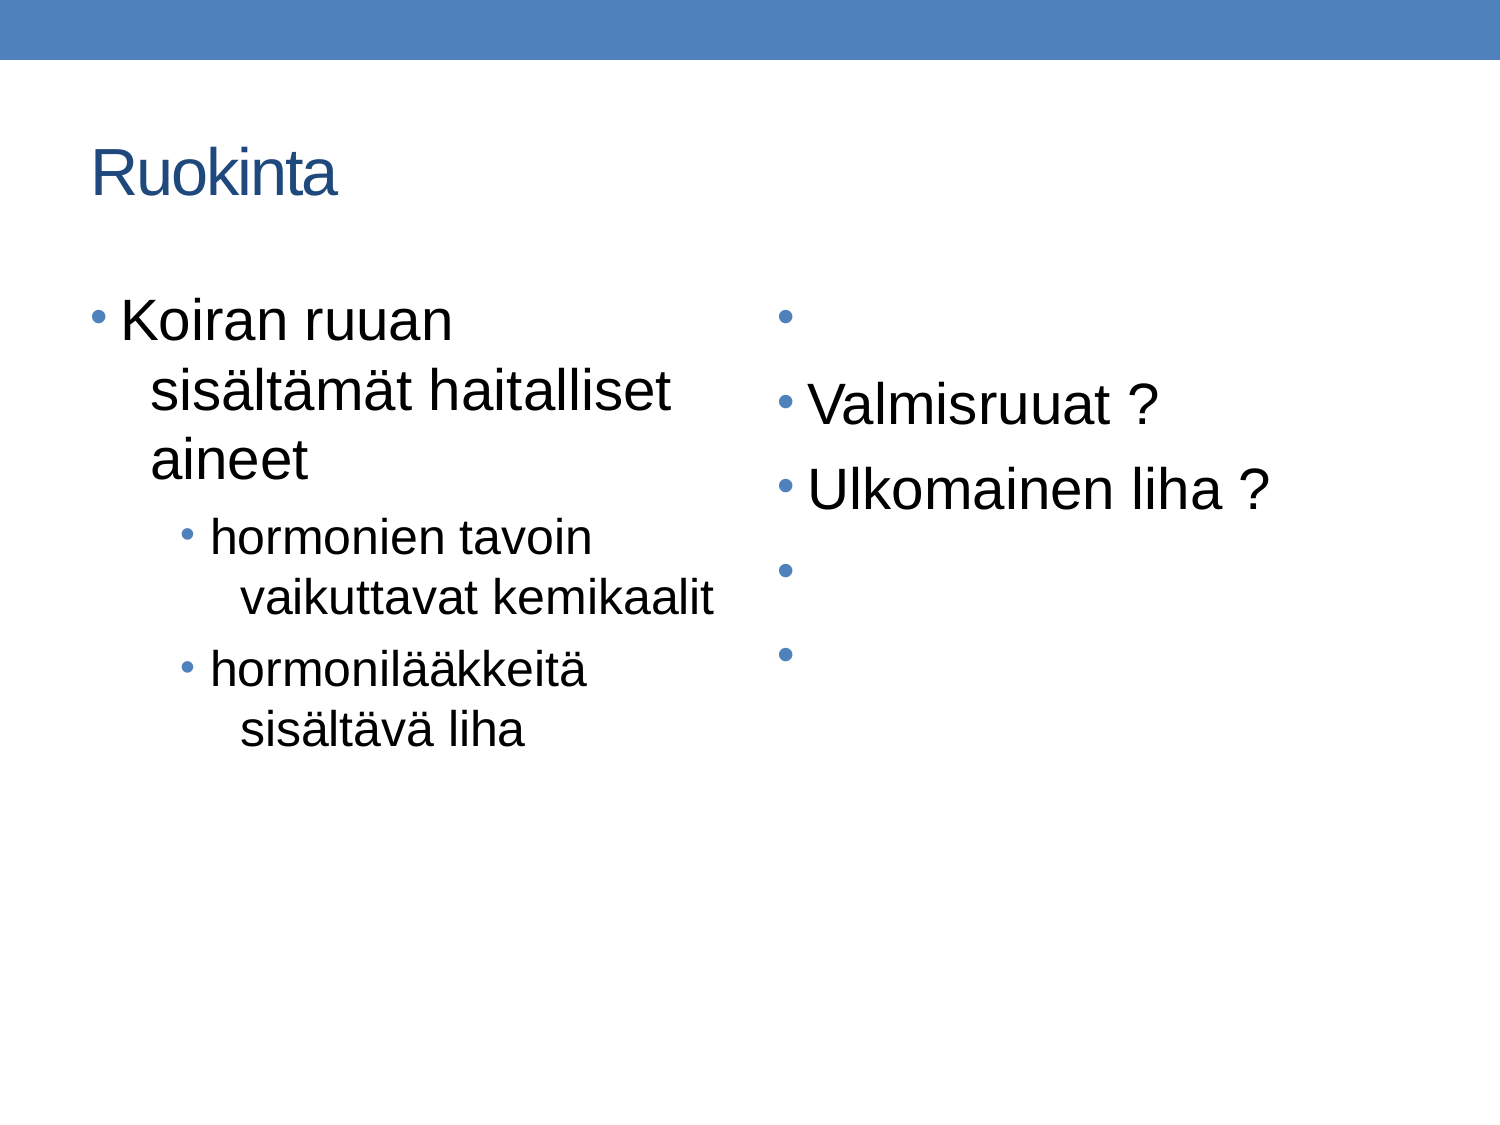

# Ruokinta
Koiran ruuan sisältämät haitalliset aineet
hormonien tavoin vaikuttavat kemikaalit
hormonilääkkeitä sisältävä liha
Valmisruuat ?
Ulkomainen liha ?